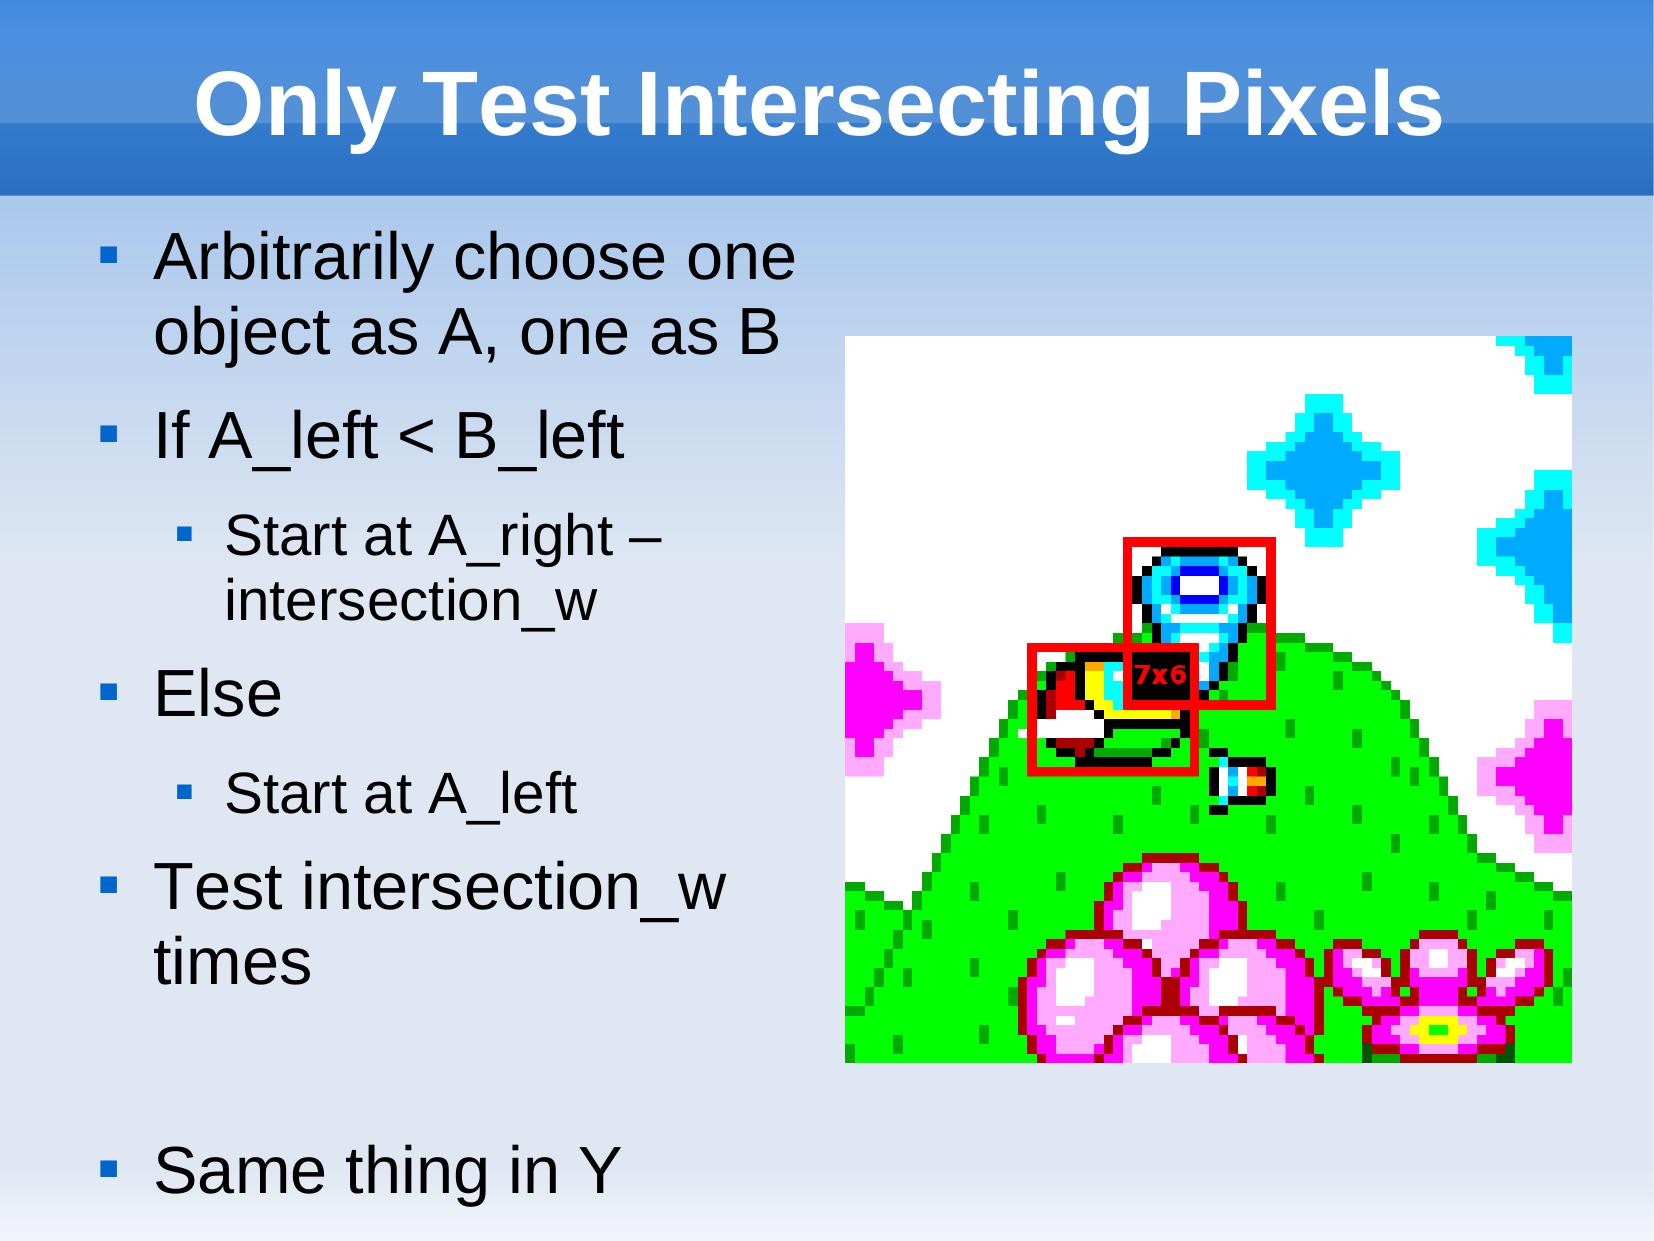

# Only Test Intersecting Pixels
Arbitrarily choose one object as A, one as B
If A_left < B_left
Start at A_right – intersection_w
Else
Start at A_left
Test intersection_w times
Same thing in Y